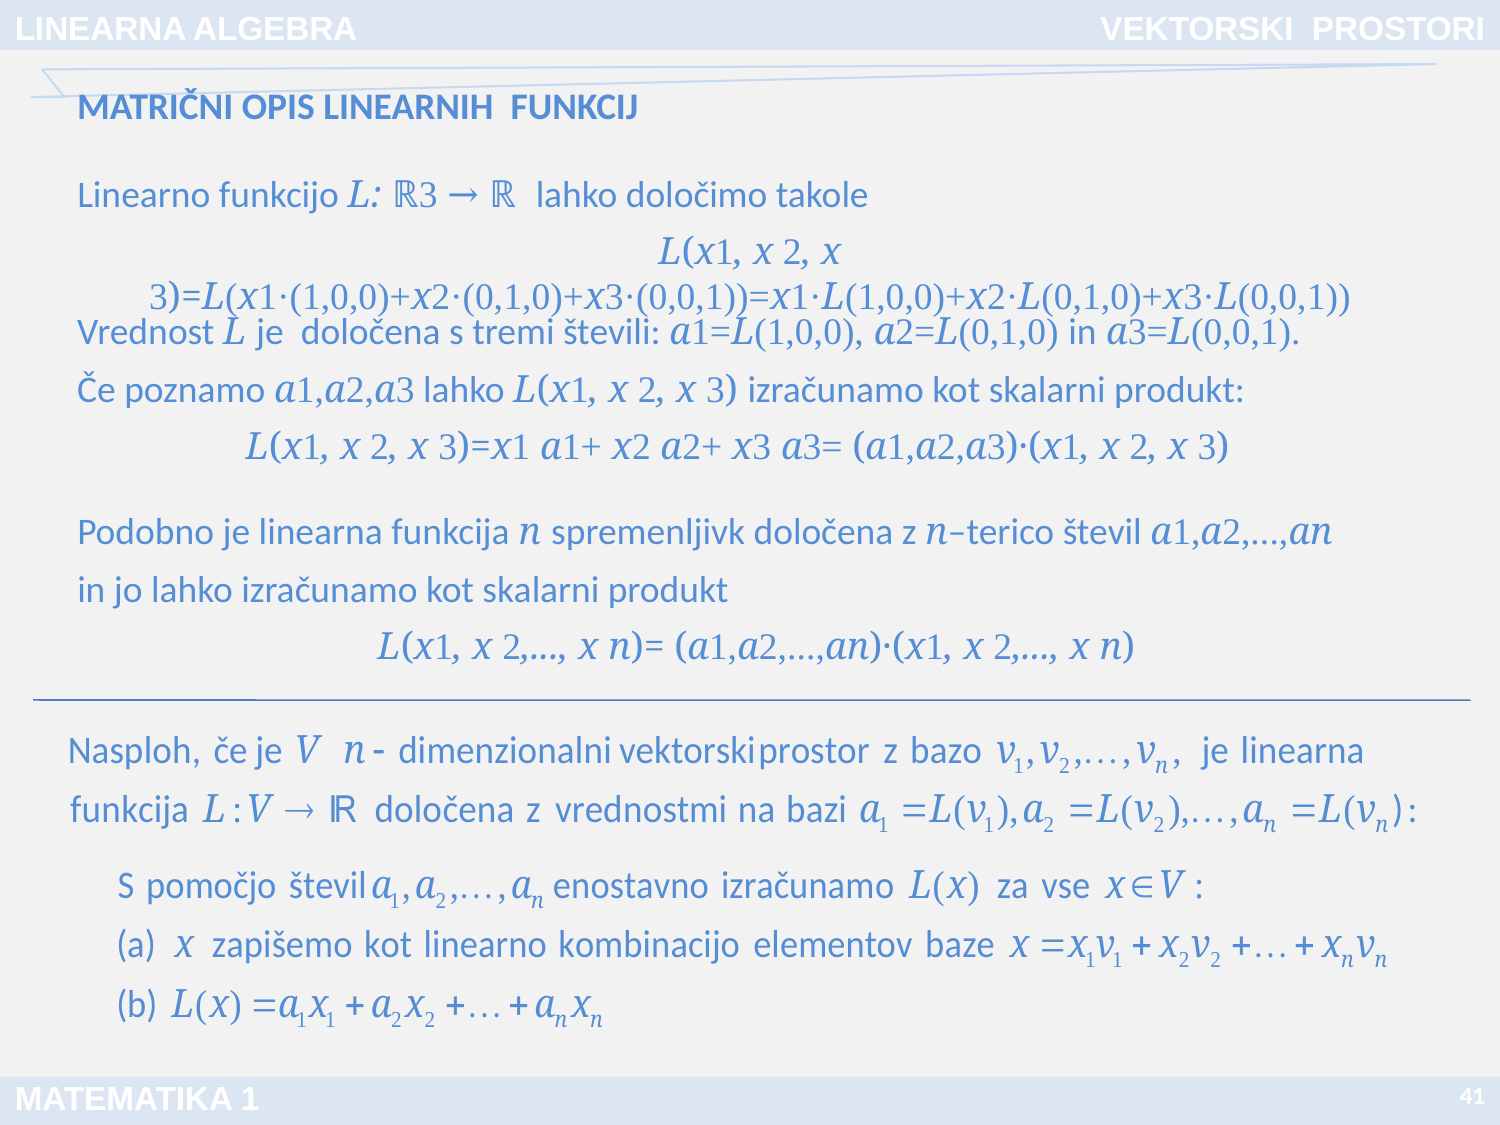

LINEARNA ALGEBRA
VEKTORSKI PROSTORI
MATRIČNI OPIS LINEARNIH FUNKCIJ
Linearno funkcijo L: ℝ3 → ℝ lahko določimo takole
L(x1, x 2, x 3)=L(x1·(1,0,0)+x2·(0,1,0)+x3·(0,0,1))=x1·L(1,0,0)+x2·L(0,1,0)+x3·L(0,0,1))
Vrednost L je določena s tremi števili: a1=L(1,0,0), a2=L(0,1,0) in a3=L(0,0,1).
Če poznamo a1,a2,a3 lahko L(x1, x 2, x 3) izračunamo kot skalarni produkt:
L(x1, x 2, x 3)=x1 a1+ x2 a2+ x3 a3= (a1,a2,a3)·(x1, x 2, x 3)
Podobno je linearna funkcija n spremenljivk določena z n–terico števil a1,a2,...,an
in jo lahko izračunamo kot skalarni produkt
L(x1, x 2,..., x n)= (a1,a2,...,an)·(x1, x 2,..., x n)
MATEMATIKA 1